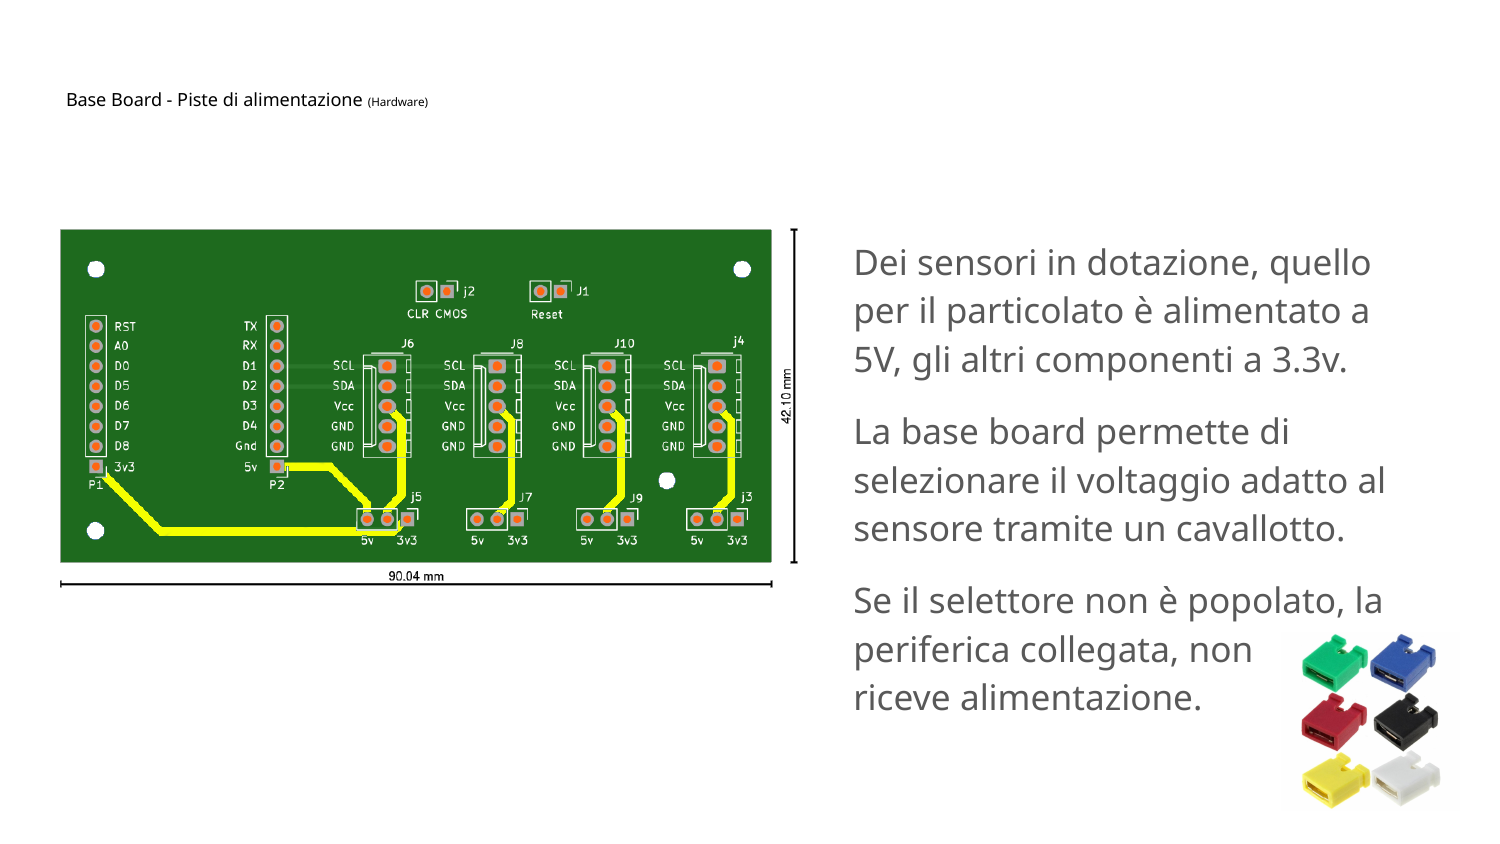

Base Board - Piste di alimentazione (Hardware)
# Dei sensori in dotazione, quello per il particolato è alimentato a 5V, gli altri componenti a 3.3v.
La base board permette di selezionare il voltaggio adatto al sensore tramite un cavallotto.
Se il selettore non è popolato, la periferica collegata, non
riceve alimentazione.